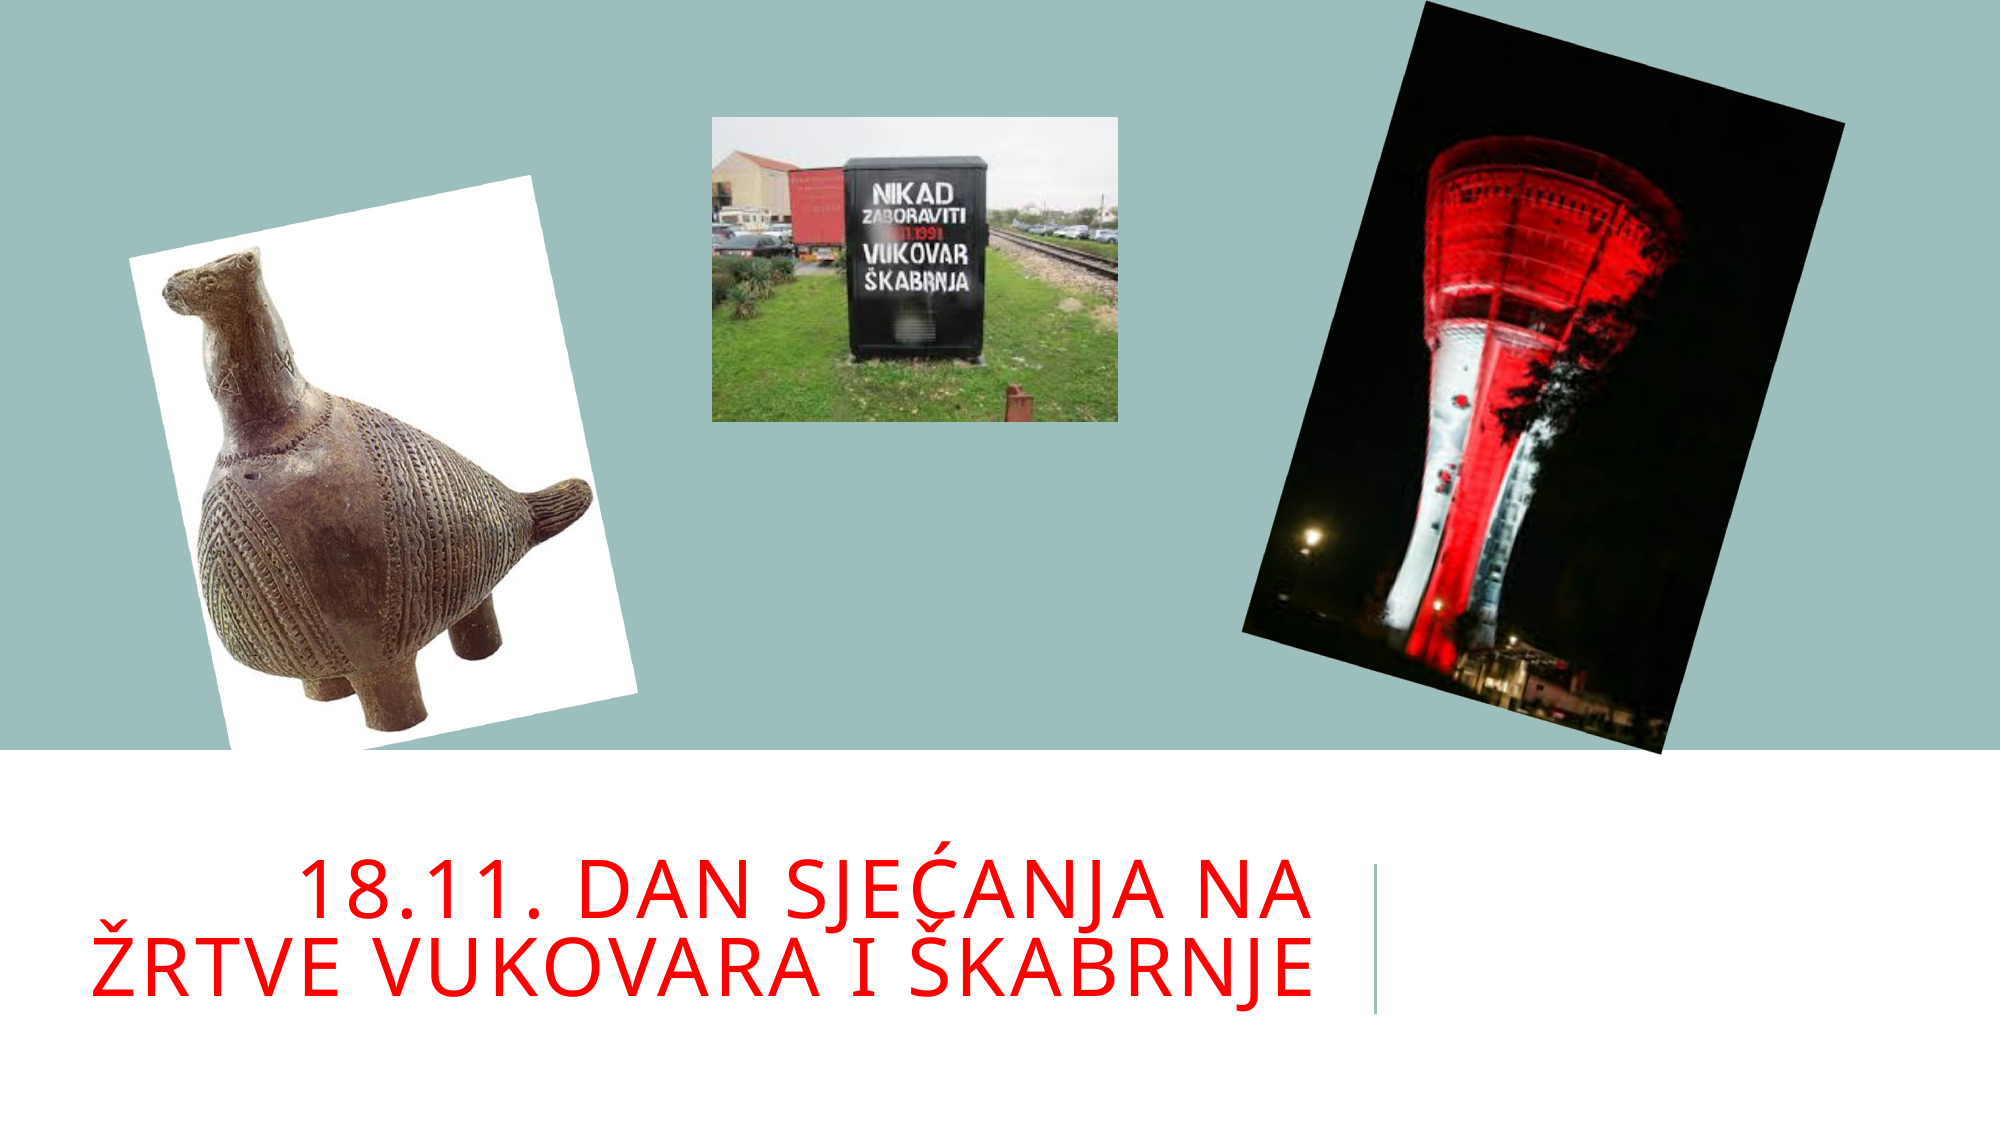

# 18.11. DAN SJEĆANJA NA ŽRTVE VUKOVARA I ŠKABRNJE